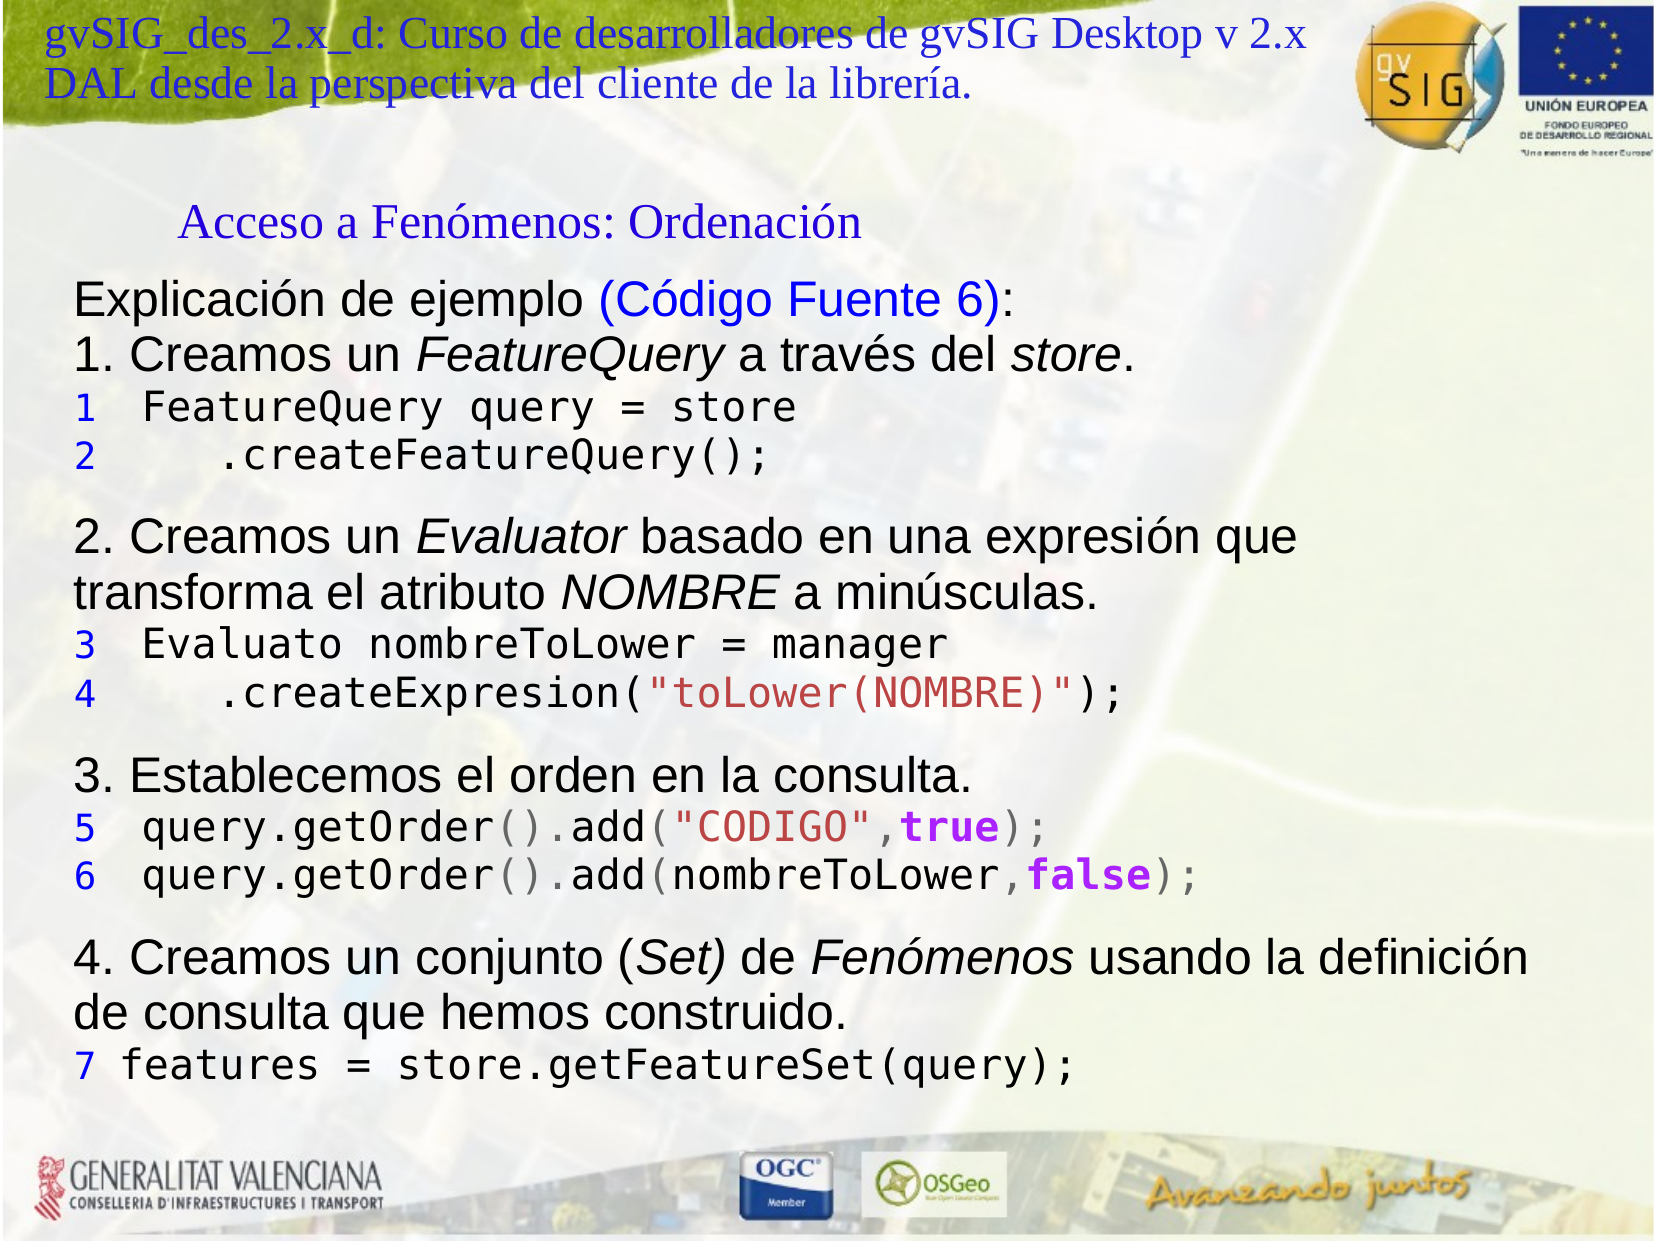

# Acceso a Fenómenos: Ordenación
Explicación de ejemplo (Código Fuente 6):
1. Creamos un FeatureQuery a través del store.
1 FeatureQuery query = store
2 .createFeatureQuery();
2. Creamos un Evaluator basado en una expresión que transforma el atributo NOMBRE a minúsculas.
3 Evaluato nombreToLower = manager
4 .createExpresion("toLower(NOMBRE)");
3. Establecemos el orden en la consulta.
5 query.getOrder().add("CODIGO",true);
6 query.getOrder().add(nombreToLower,false);
4. Creamos un conjunto (Set) de Fenómenos usando la definición de consulta que hemos construido.
7 features = store.getFeatureSet(query);